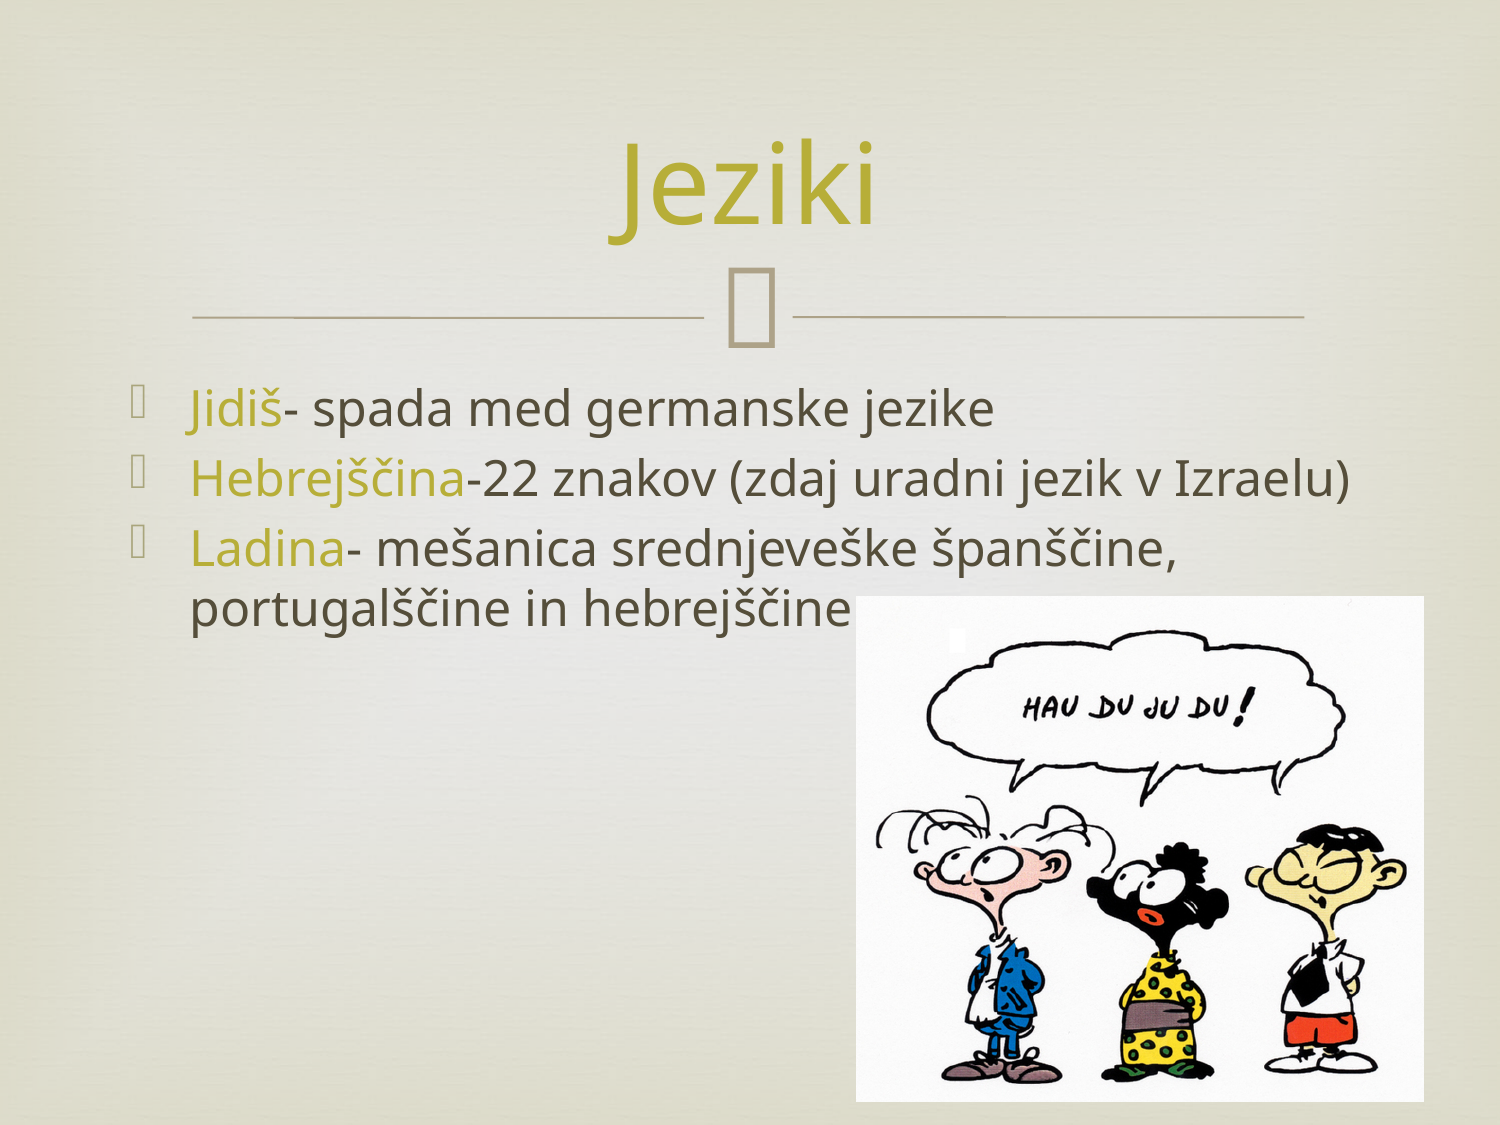

Jeziki
# Jidiš- spada med germanske jezike
Hebrejščina-22 znakov (zdaj uradni jezik v Izraelu)
Ladina- mešanica srednjeveške španščine, portugalščine in hebrejščine